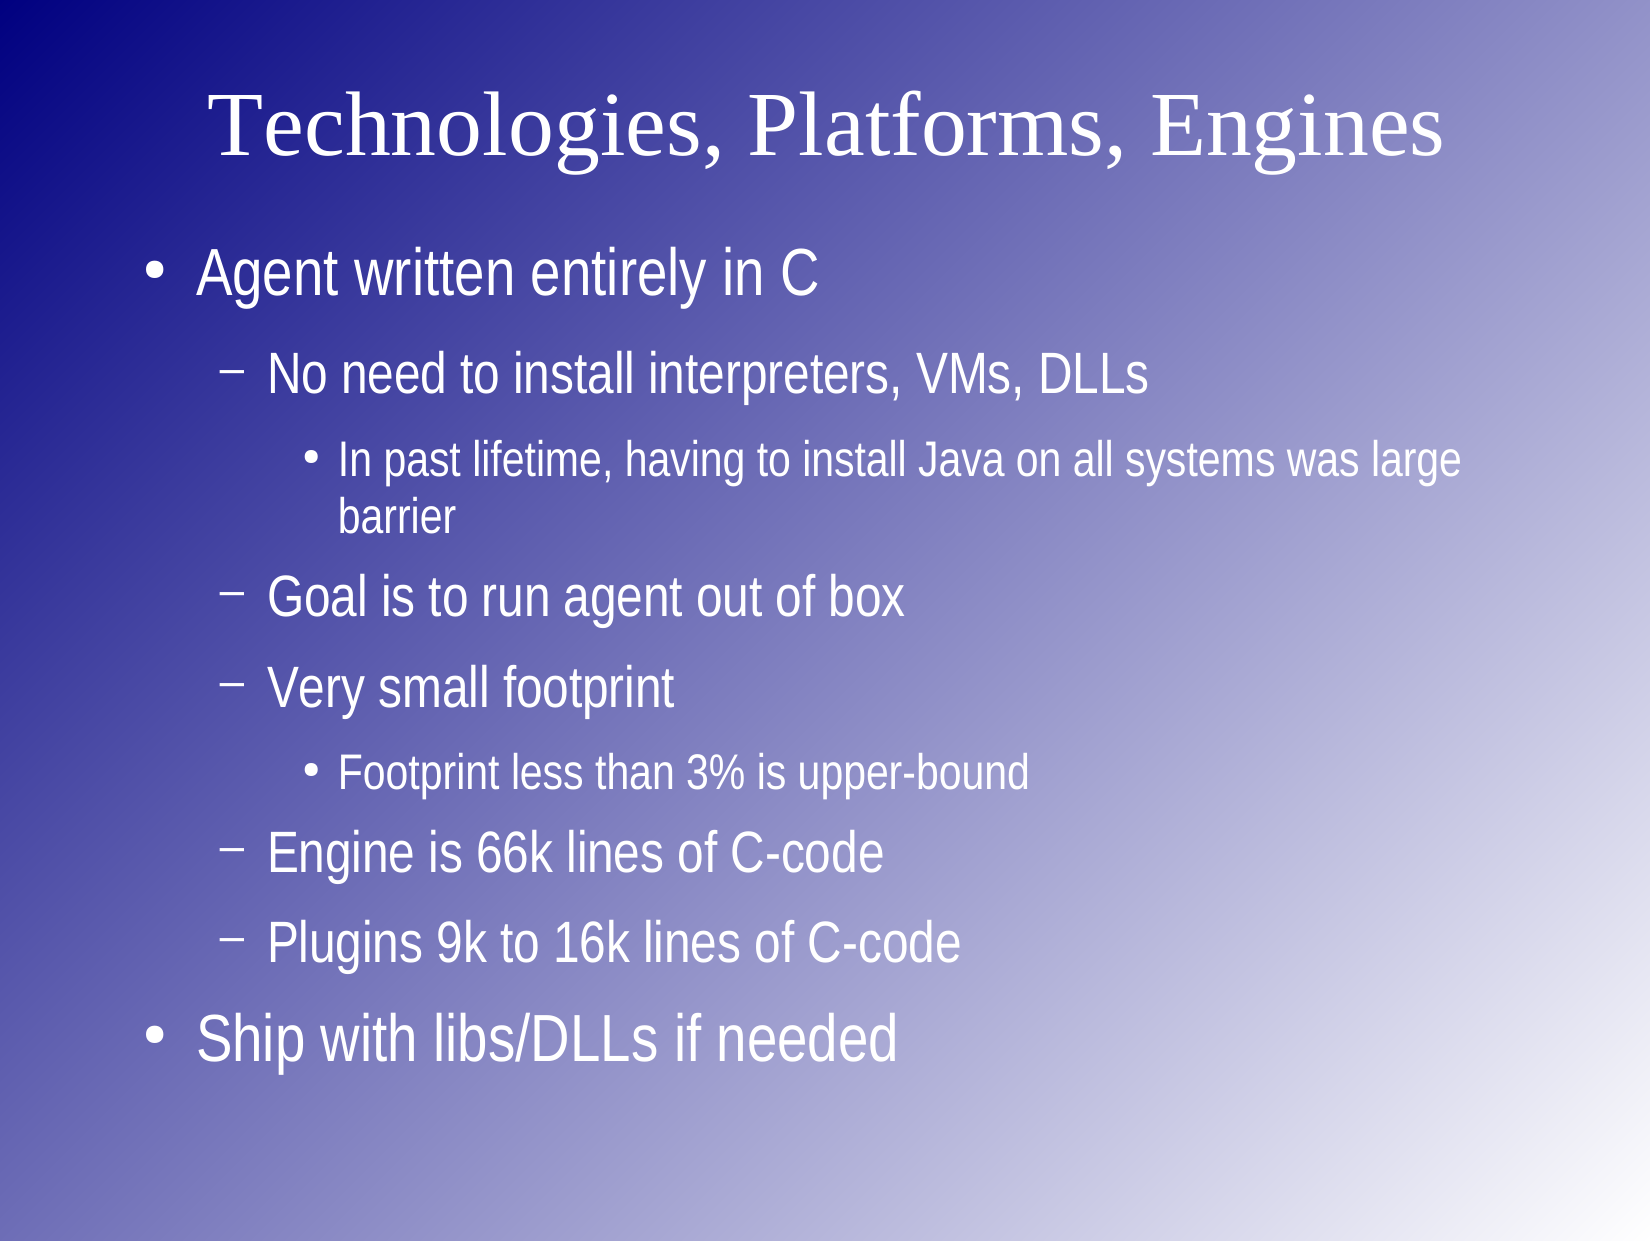

# Technologies, Platforms, Engines
Agent written entirely in C
No need to install interpreters, VMs, DLLs
In past lifetime, having to install Java on all systems was large barrier
Goal is to run agent out of box
Very small footprint
Footprint less than 3% is upper-bound
Engine is 66k lines of C-code
Plugins 9k to 16k lines of C-code
Ship with libs/DLLs if needed